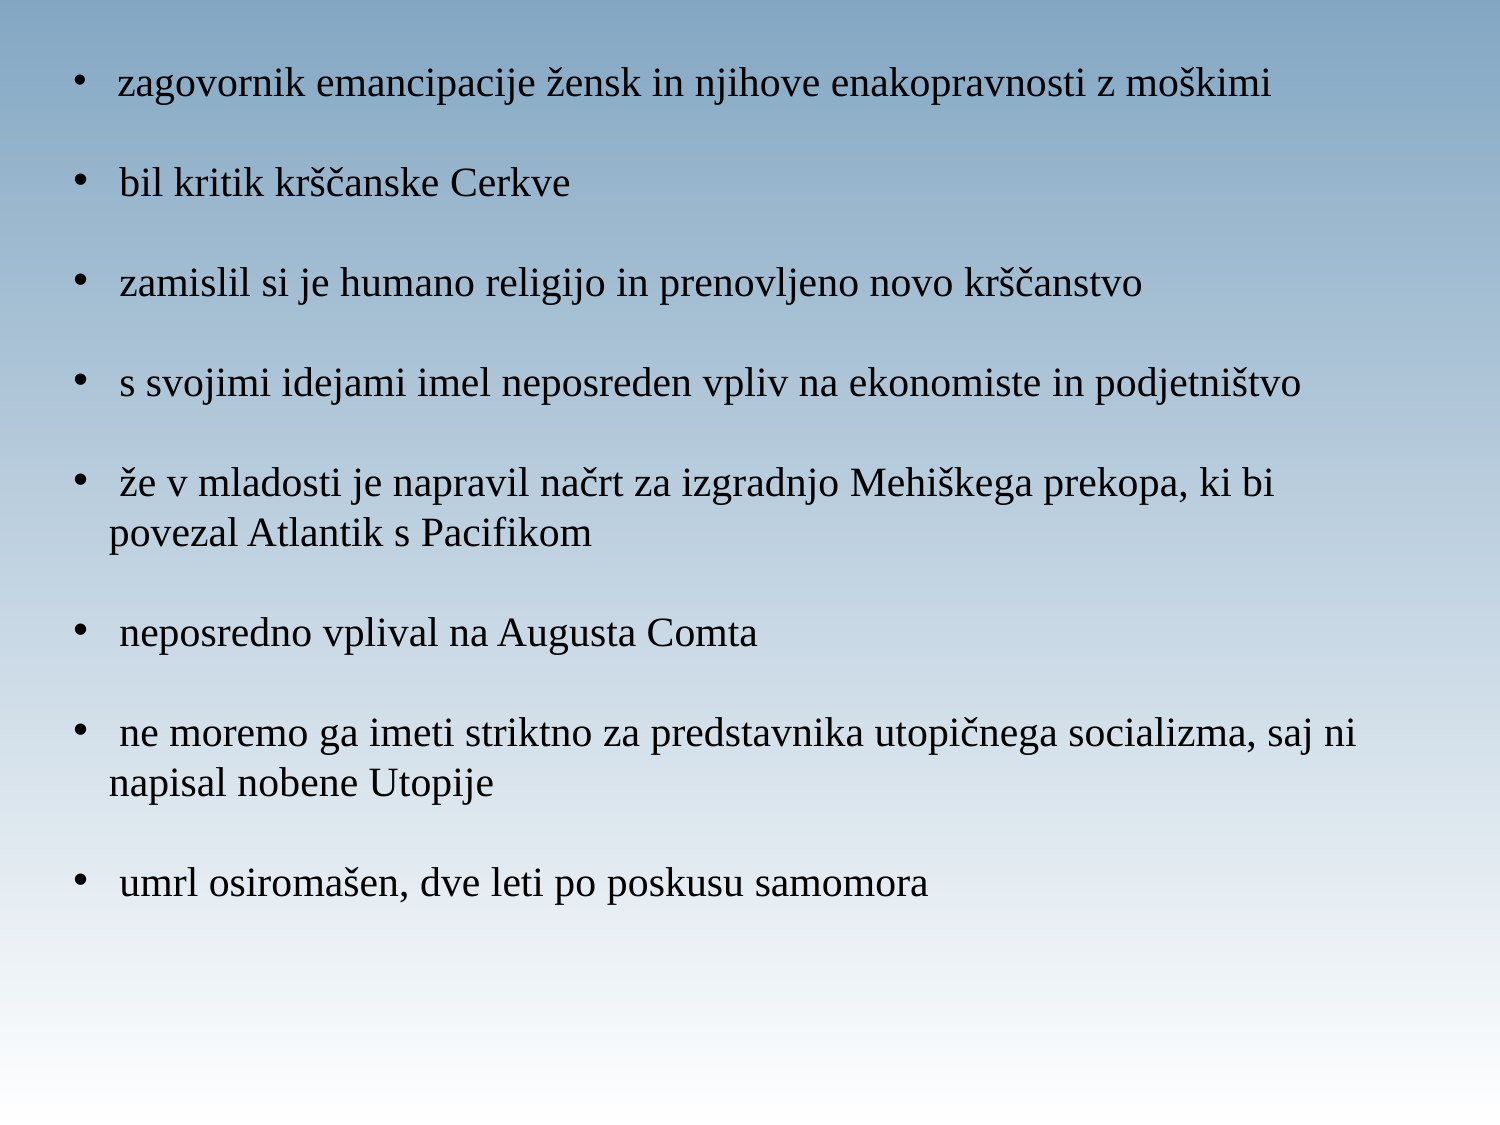

zagovornik emancipacije žensk in njihove enakopravnosti z moškimi
 bil kritik krščanske Cerkve
 zamislil si je humano religijo in prenovljeno novo krščanstvo
 s svojimi idejami imel neposreden vpliv na ekonomiste in podjetništvo
 že v mladosti je napravil načrt za izgradnjo Mehiškega prekopa, ki bi povezal Atlantik s Pacifikom
 neposredno vplival na Augusta Comta
 ne moremo ga imeti striktno za predstavnika utopičnega socializma, saj ni napisal nobene Utopije
 umrl osiromašen, dve leti po poskusu samomora